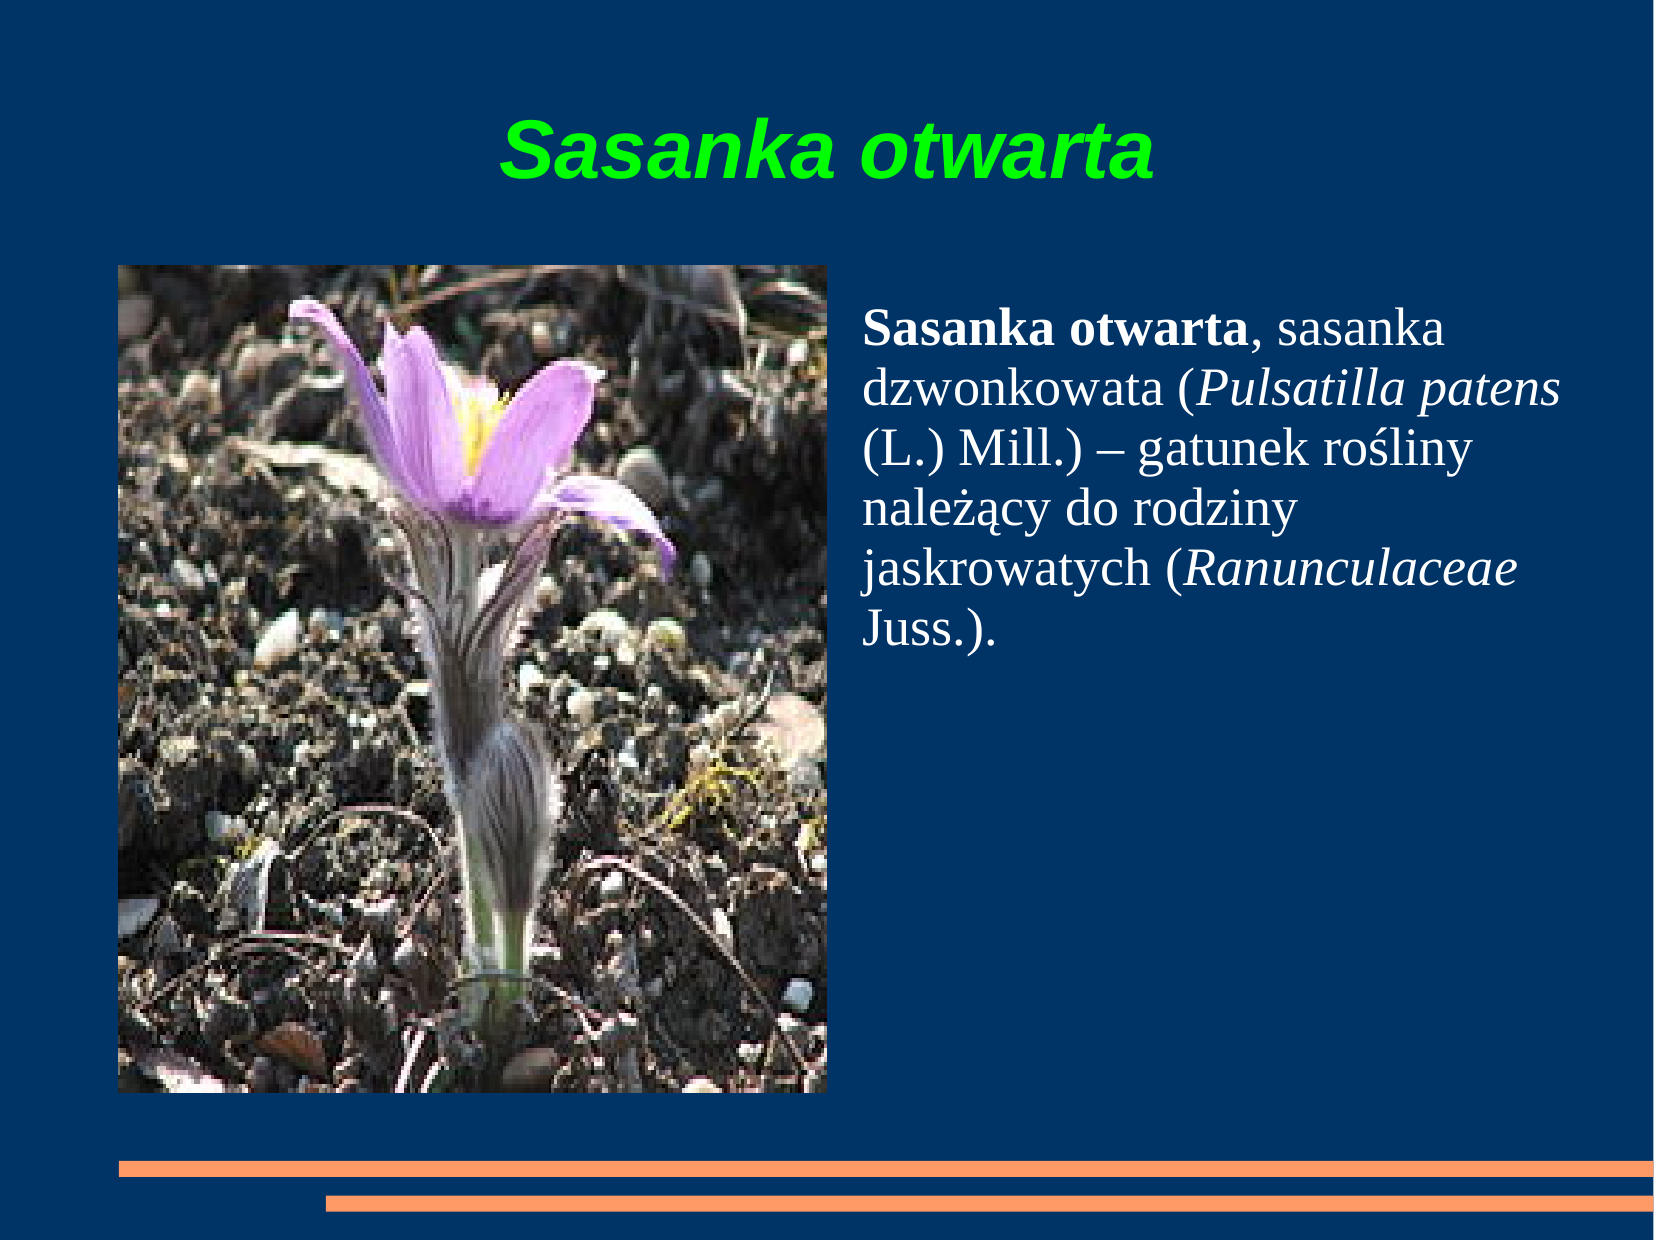

# Sasanka otwarta
Sasanka otwarta, sasanka dzwonkowata (Pulsatilla patens (L.) Mill.) – gatunek rośliny należący do rodziny jaskrowatych (Ranunculaceae Juss.).